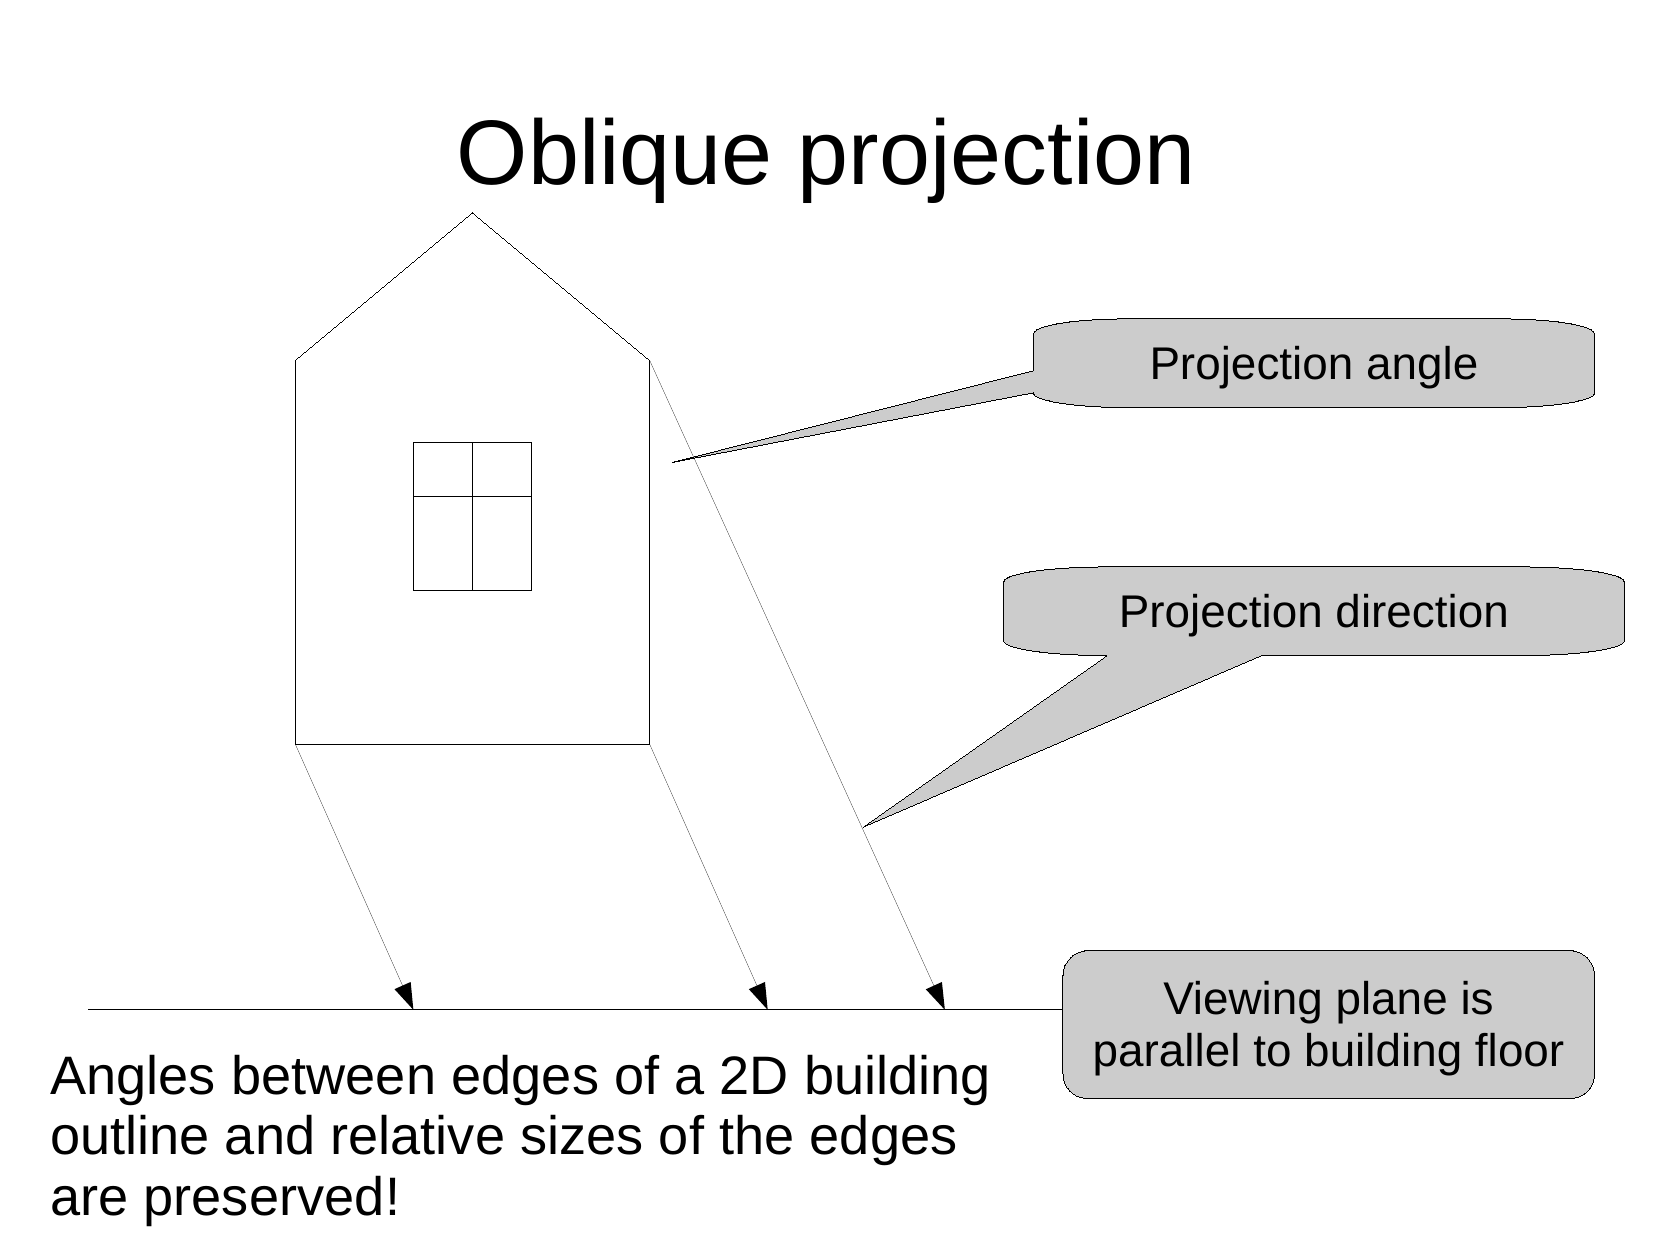

# Oblique projection
Projection angle
Projection direction
Viewing plane is
parallel to building floor
Angles between edges of a 2D building outline and relative sizes of the edges are preserved!